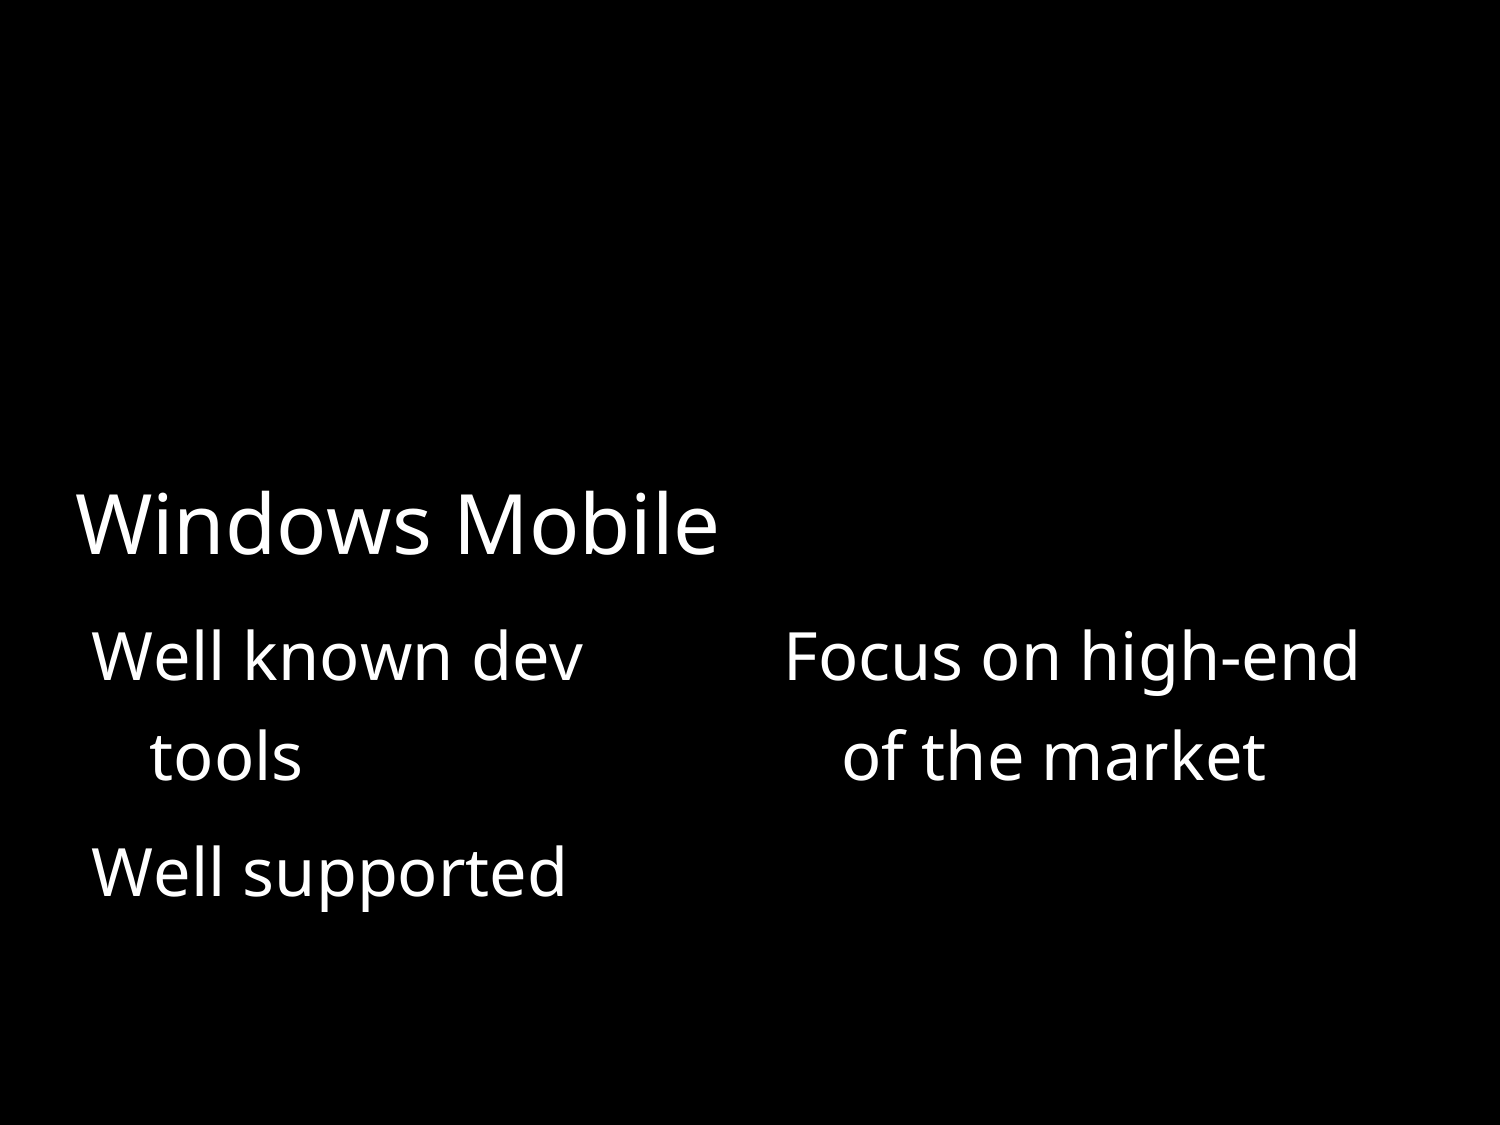

# Windows Mobile
Well known dev tools
Well supported
Focus on high-end of the market